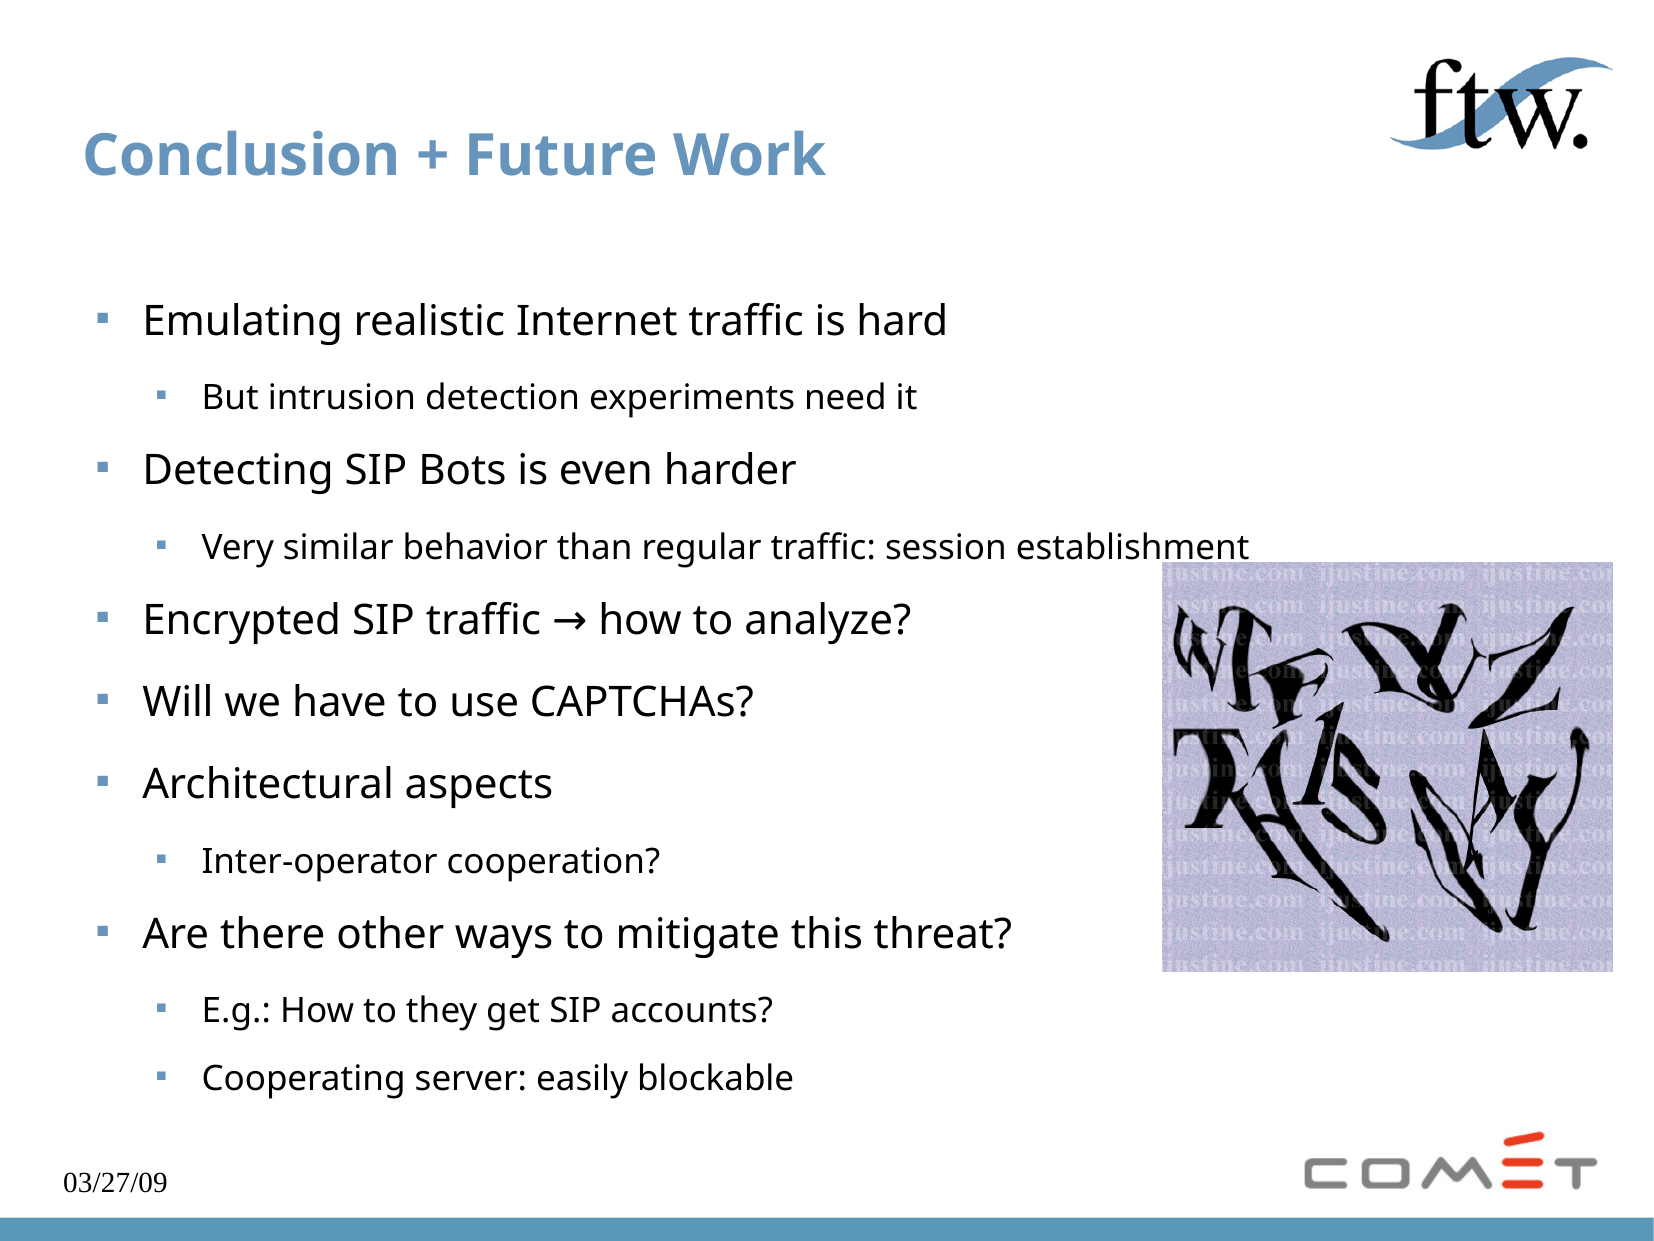

# Conclusion + Future Work
Emulating realistic Internet traffic is hard
But intrusion detection experiments need it
Detecting SIP Bots is even harder
Very similar behavior than regular traffic: session establishment
Encrypted SIP traffic → how to analyze?
Will we have to use CAPTCHAs?
Architectural aspects
Inter-operator cooperation?
Are there other ways to mitigate this threat?
E.g.: How to they get SIP accounts?
Cooperating server: easily blockable